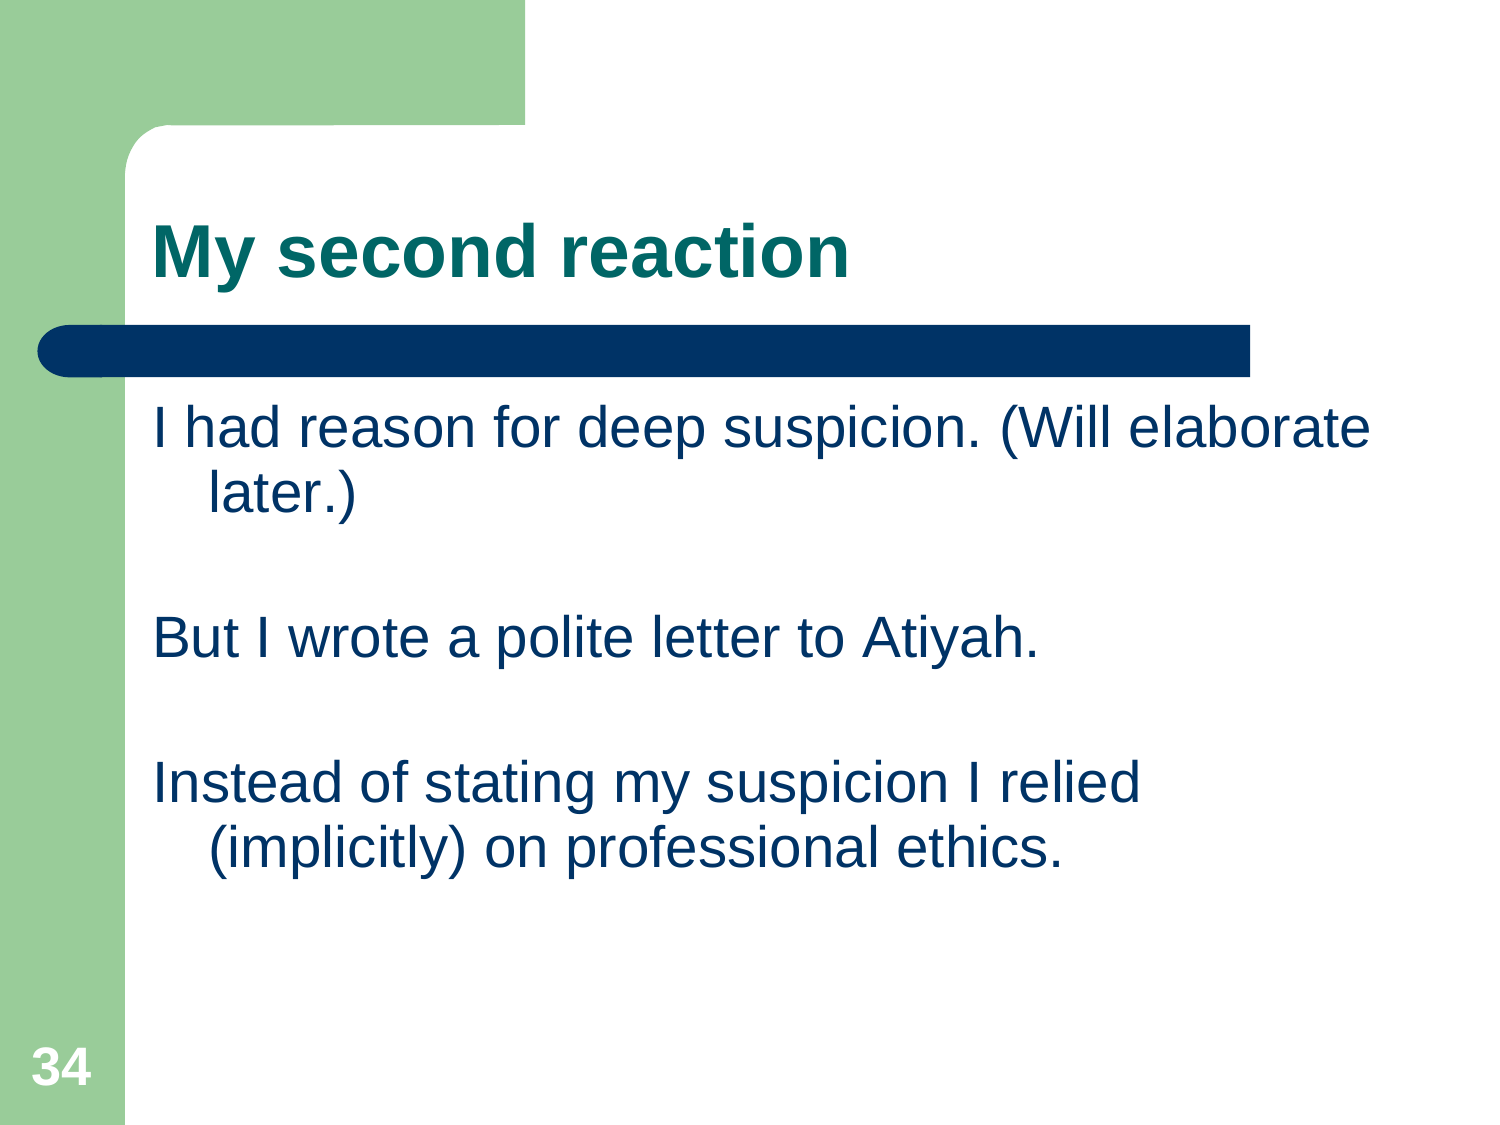

# My second reaction
I had reason for deep suspicion. (Will elaborate later.)
But I wrote a polite letter to Atiyah.
Instead of stating my suspicion I relied (implicitly) on professional ethics.
34